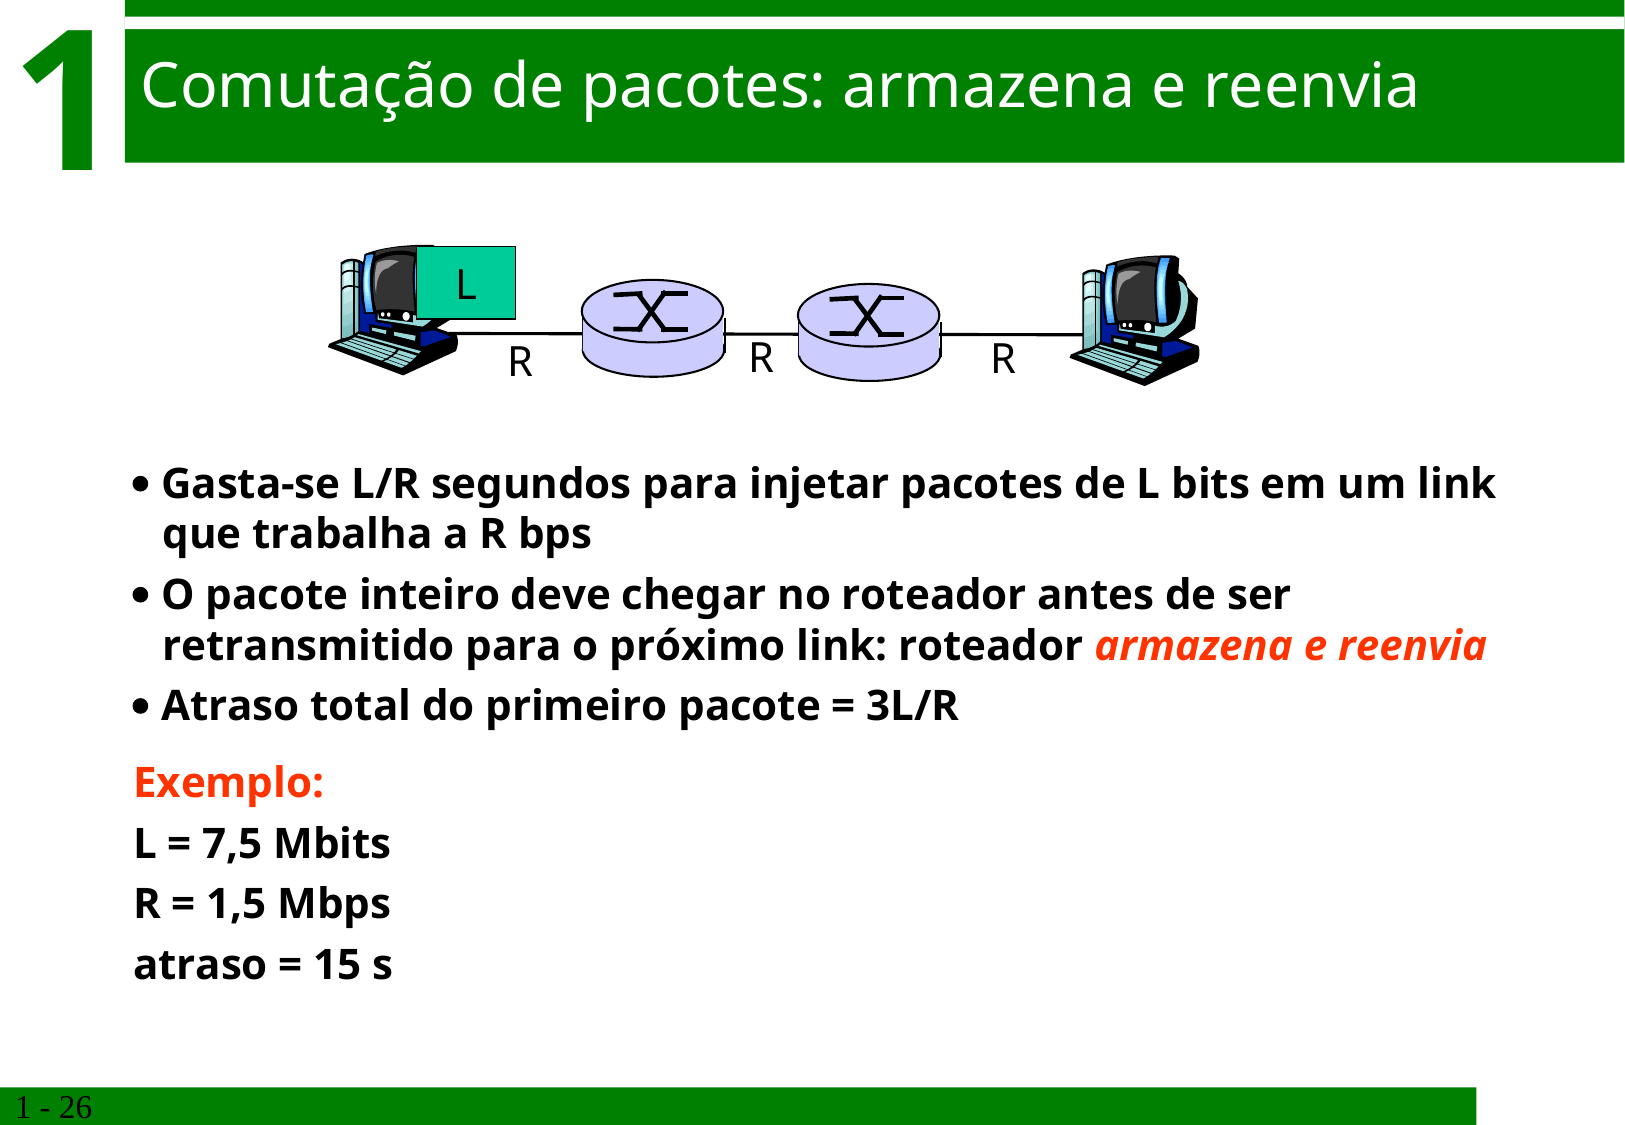

Comutação de pacotes: armazena e reenvia
L
R
R
R
#  Gasta-se L/R segundos para injetar pacotes de L bits em um link que trabalha a R bps
 O pacote inteiro deve chegar no roteador antes de ser retransmitido para o próximo link: roteador armazena e reenvia
 Atraso total do primeiro pacote = 3L/R
Exemplo:
L = 7,5 Mbits
R = 1,5 Mbps
atraso = 15 s
26